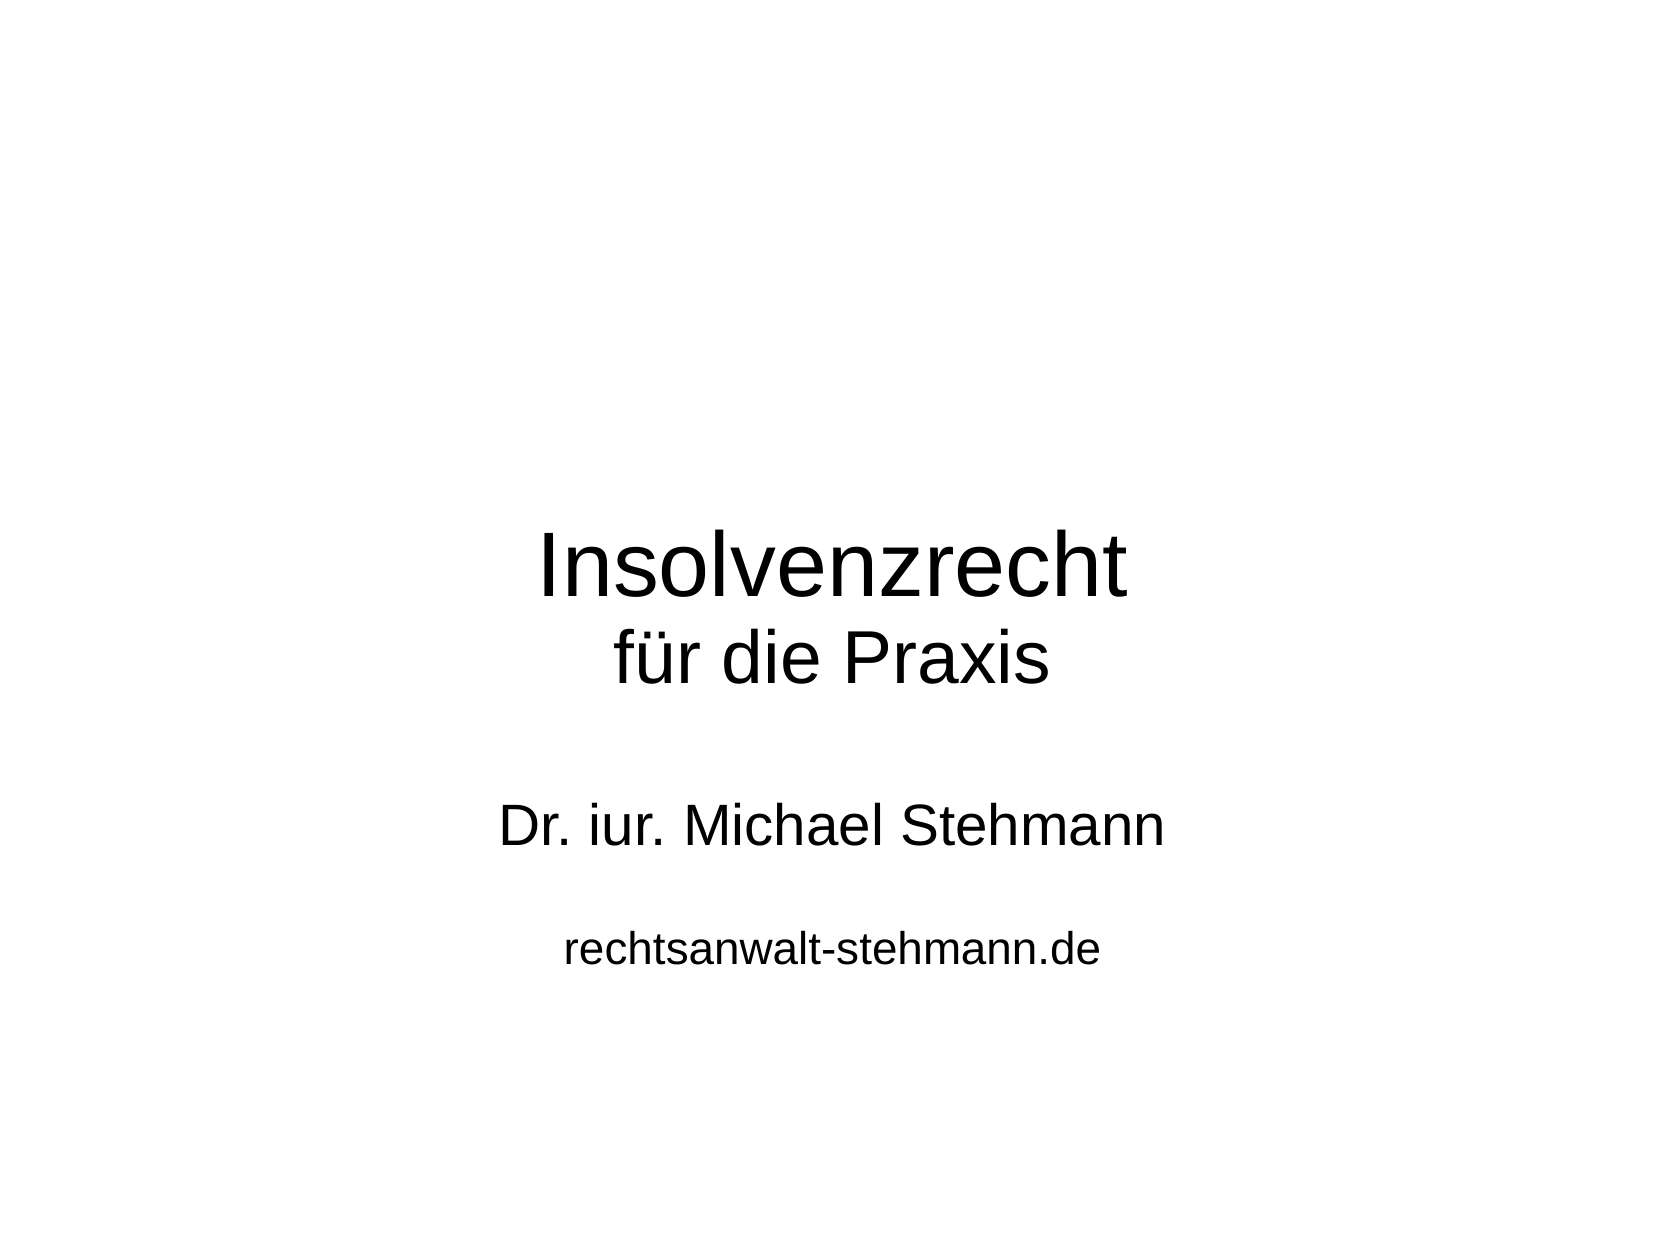

#
Insolvenzrecht
für die Praxis
Dr. iur. Michael Stehmann
rechtsanwalt-stehmann.de